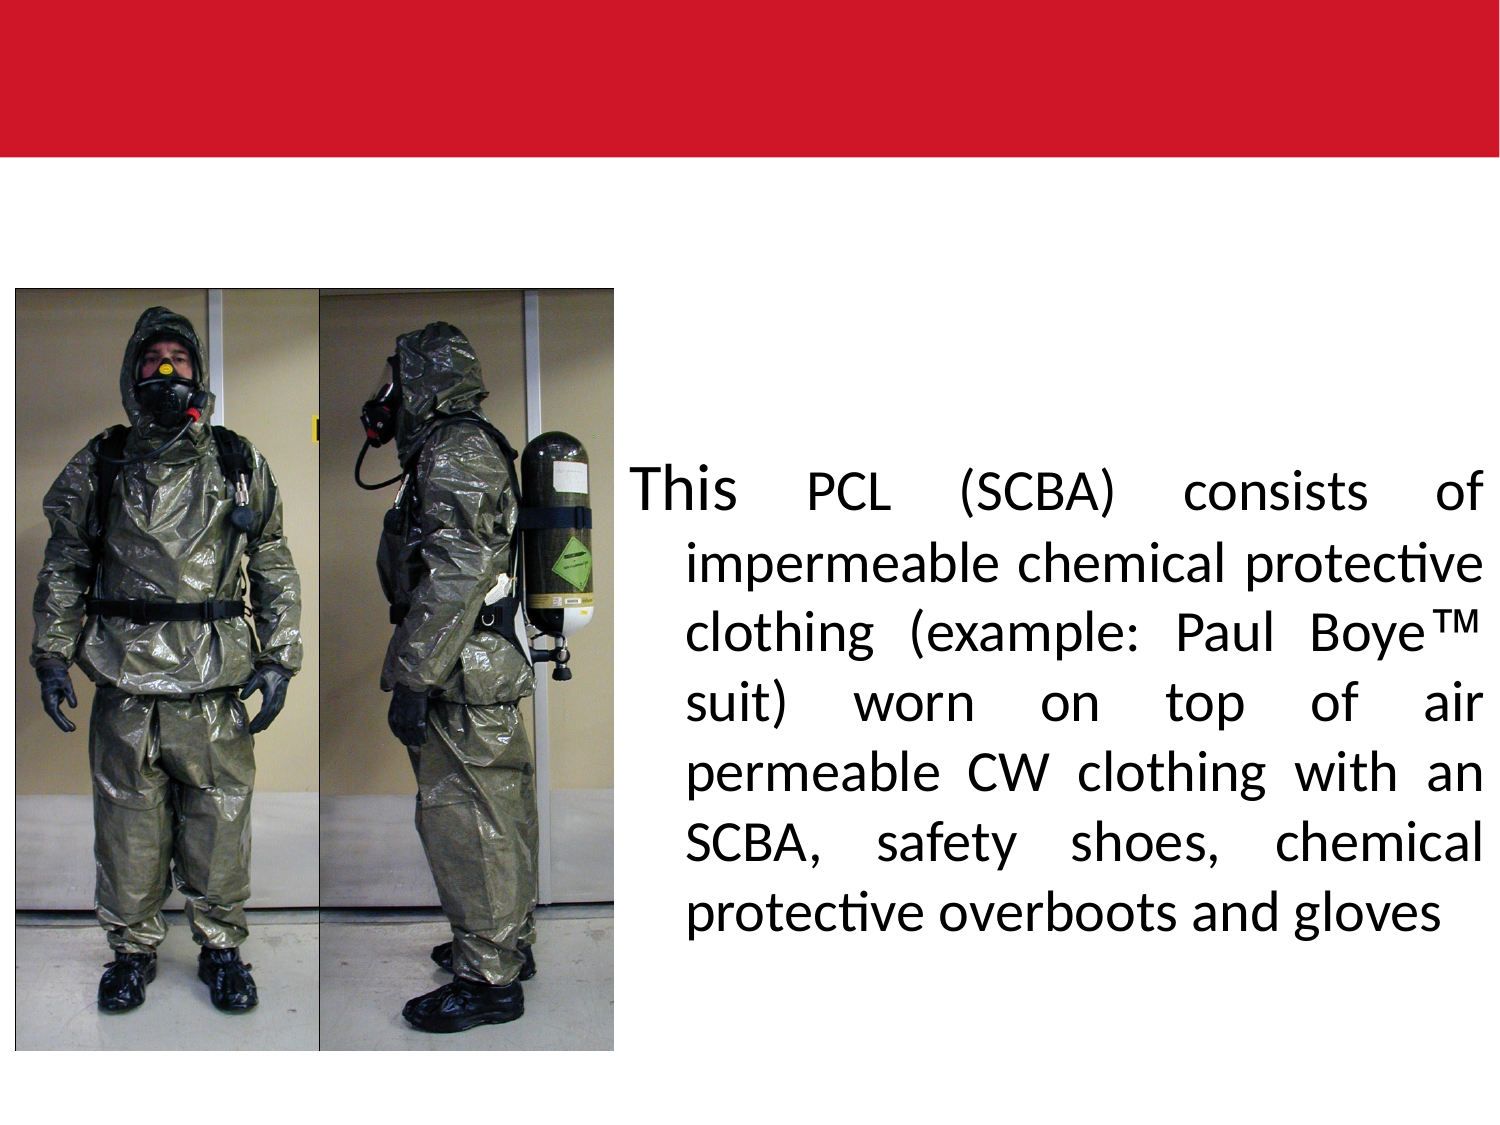

This PCL (SCBA) consists of impermeable chemical protective clothing (example: Paul Boye suit) worn on top of air permeable CW clothing with an SCBA, safety shoes, chemical protective overboots and gloves
DATE